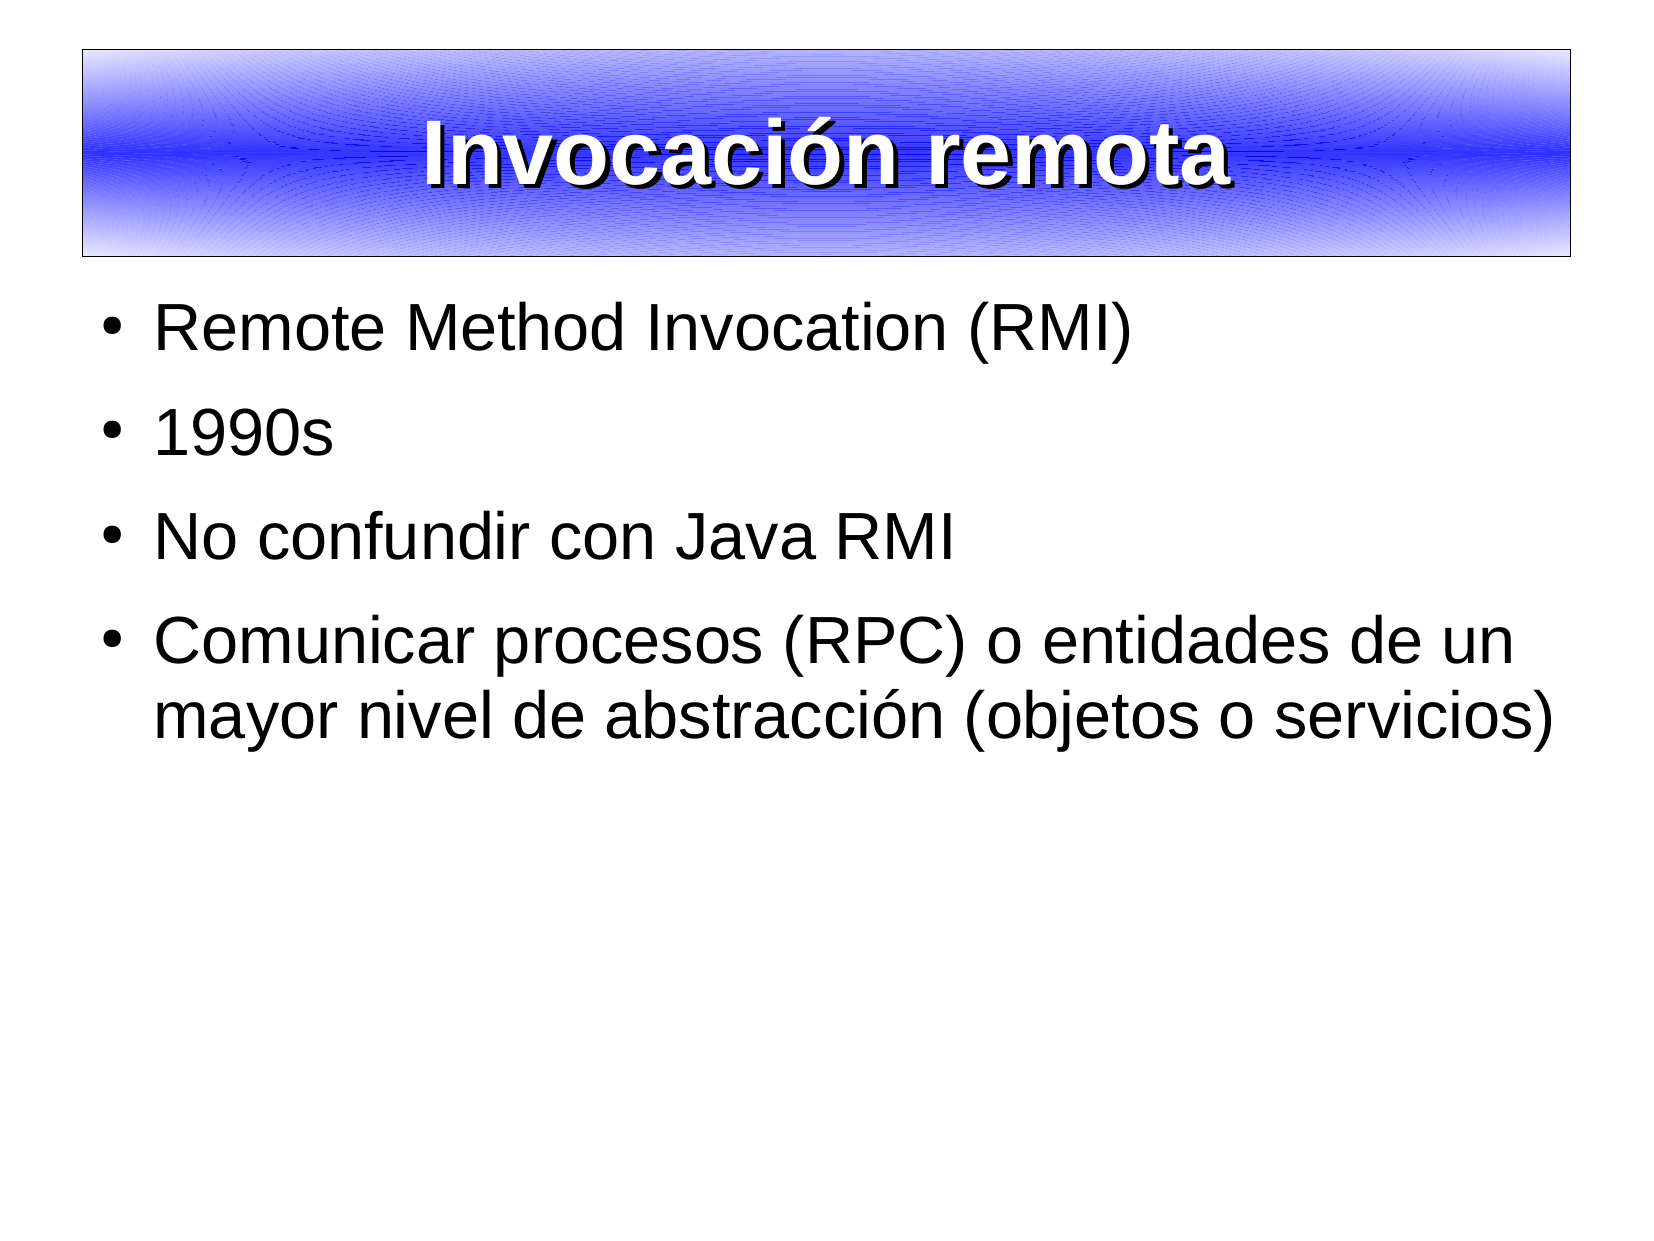

# Invocación remota
Remote Method Invocation (RMI)
1990s
No confundir con Java RMI
Comunicar procesos (RPC) o entidades de un mayor nivel de abstracción (objetos o servicios)